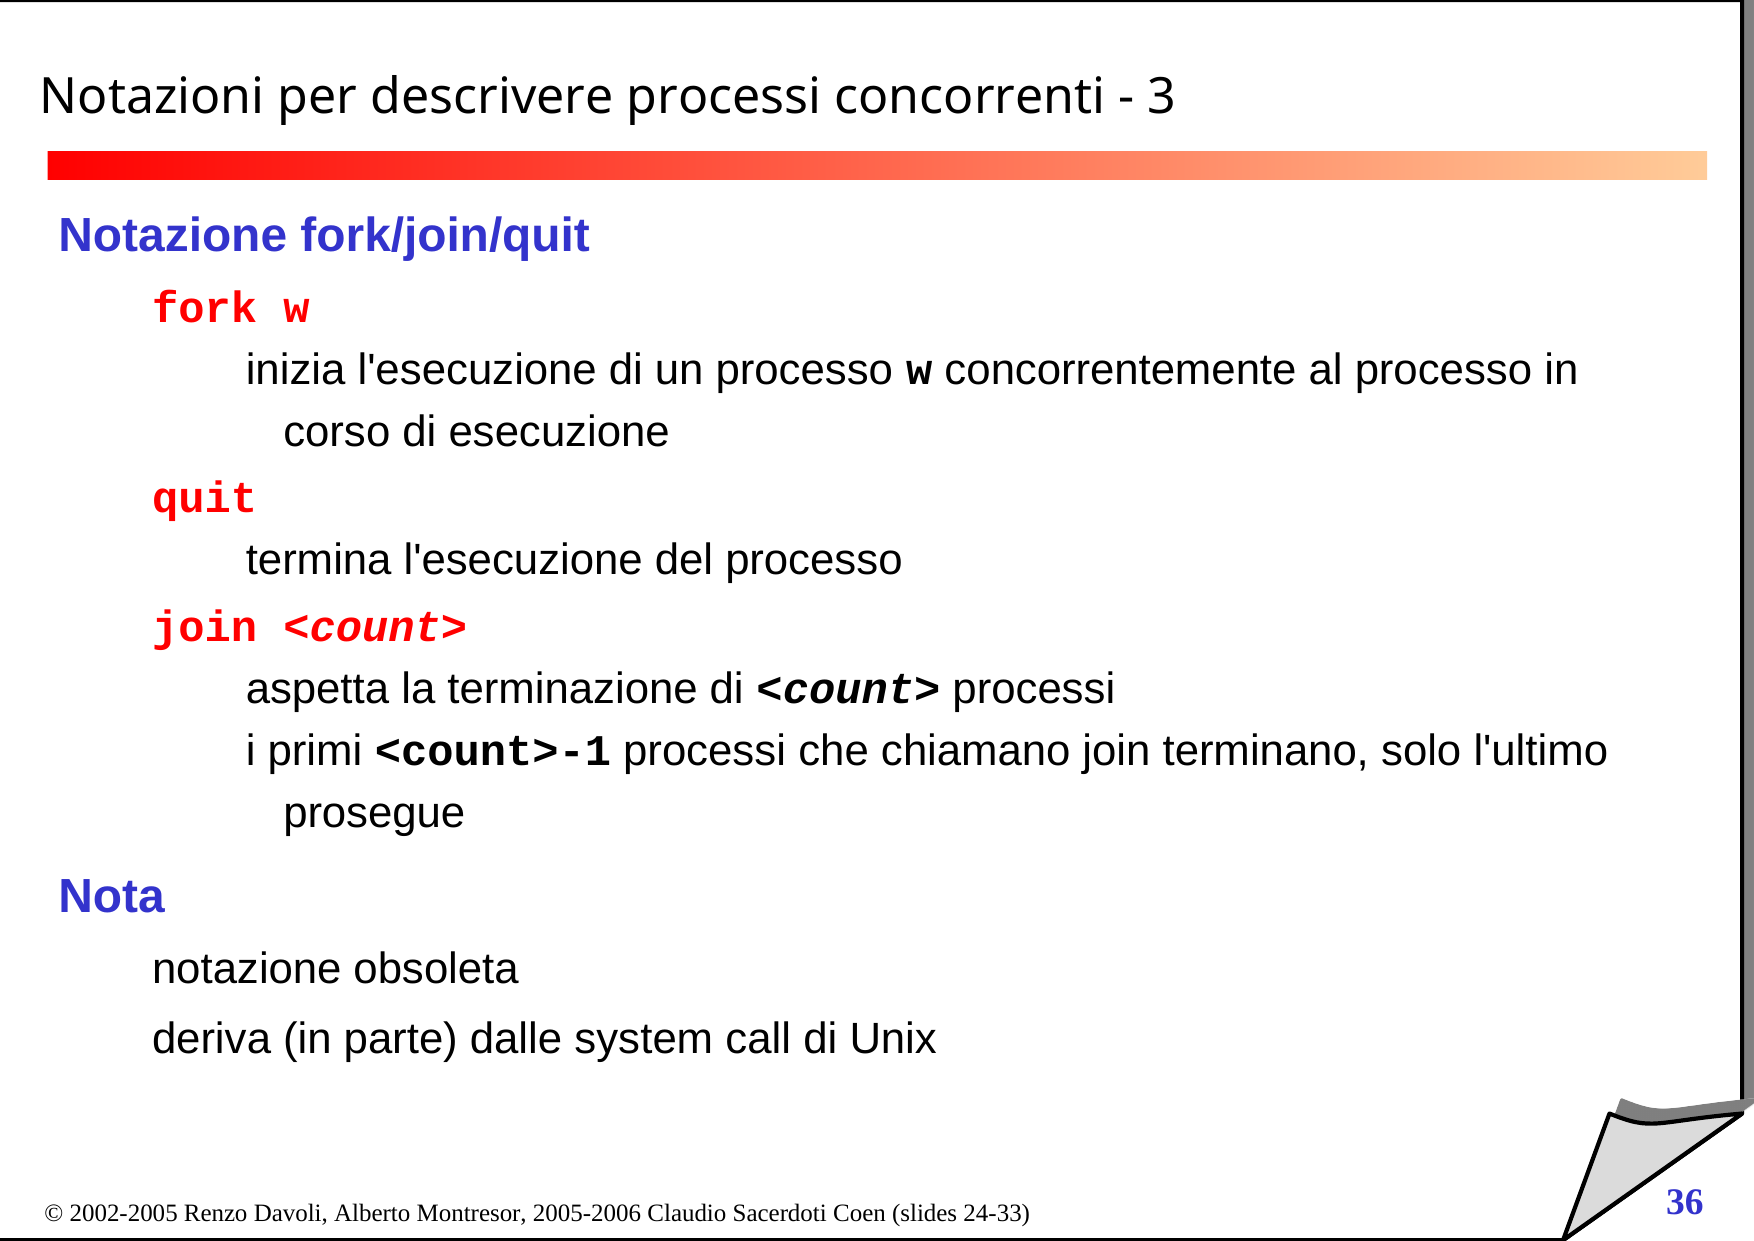

# Notazioni per descrivere processi concorrenti - 3
Notazione fork/join/quit
fork w
inizia l'esecuzione di un processo w concorrentemente al processo in corso di esecuzione
quit
termina l'esecuzione del processo
join <count>
aspetta la terminazione di <count> processi
i primi <count>-1 processi che chiamano join terminano, solo l'ultimo prosegue
Nota
notazione obsoleta
deriva (in parte) dalle system call di Unix